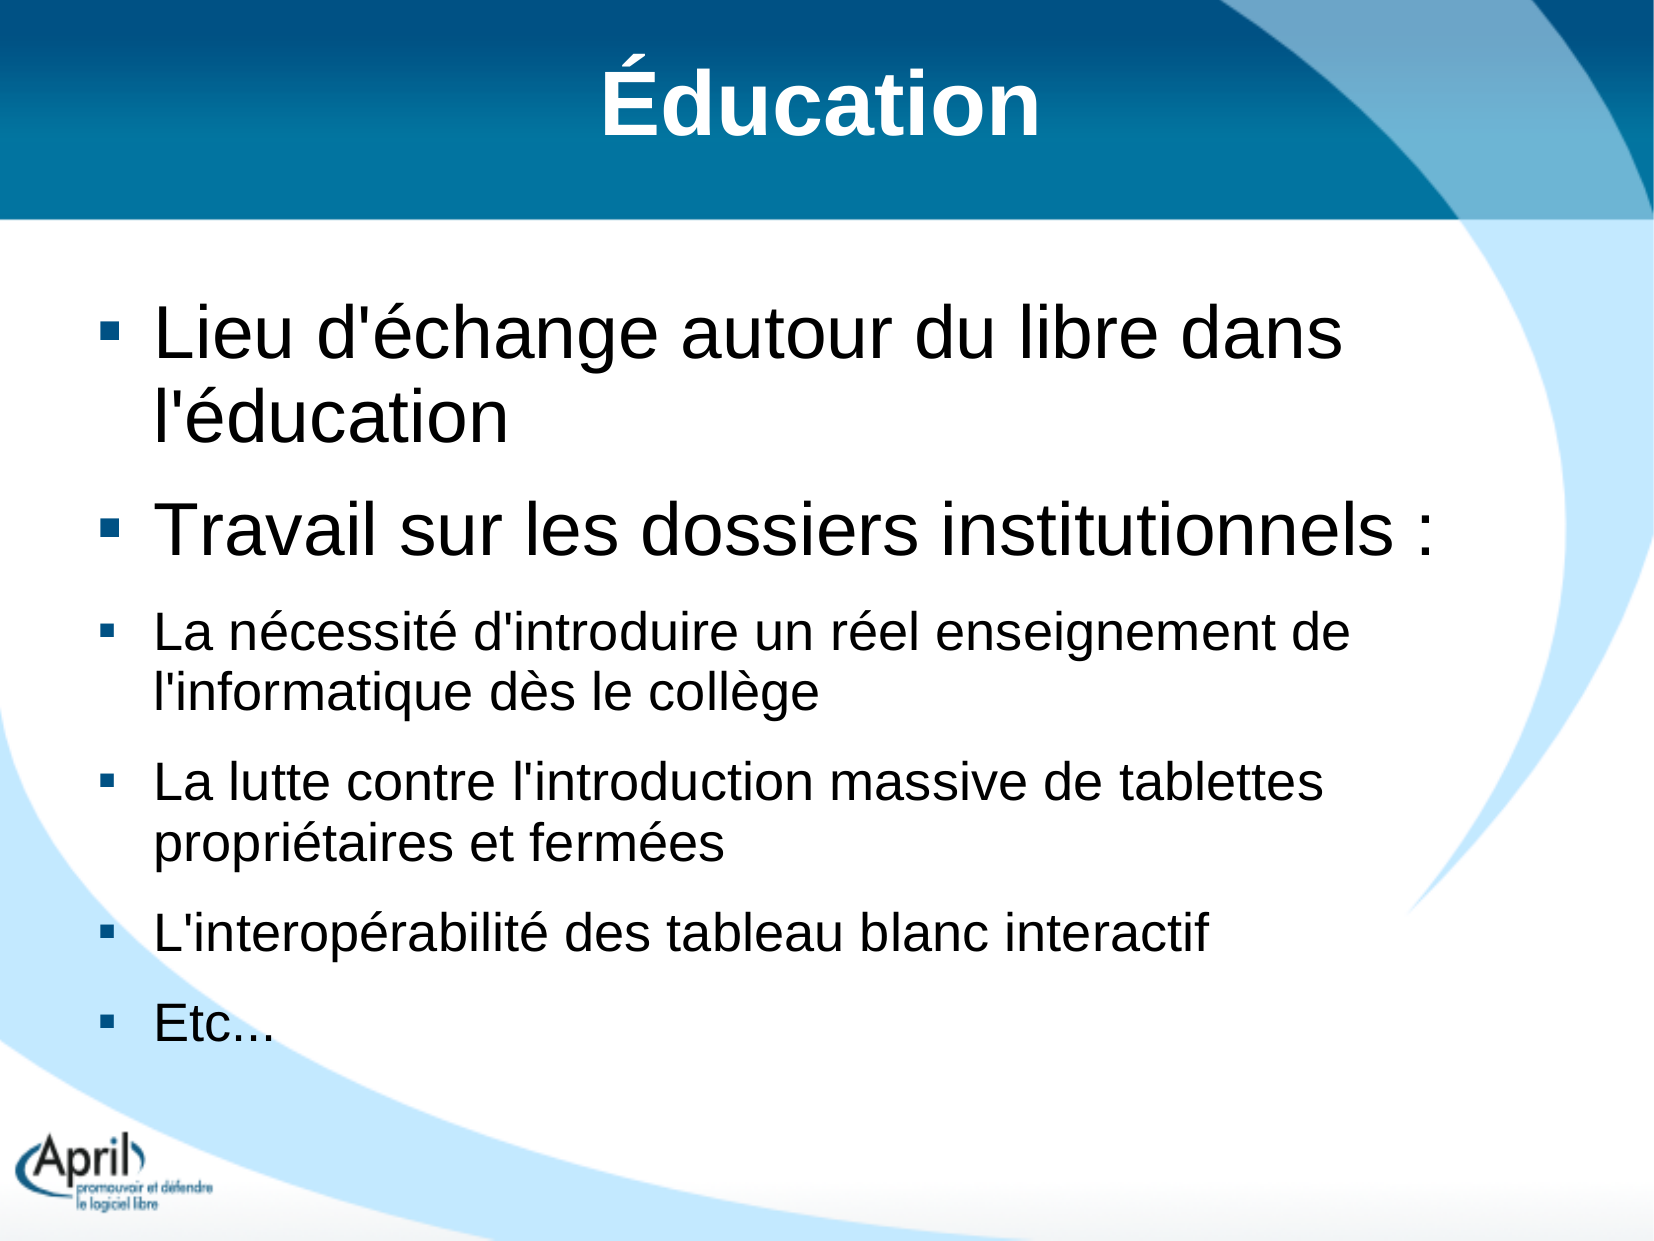

# Éducation
Lieu d'échange autour du libre dans l'éducation
Travail sur les dossiers institutionnels :
La nécessité d'introduire un réel enseignement de l'informatique dès le collège
La lutte contre l'introduction massive de tablettes propriétaires et fermées
L'interopérabilité des tableau blanc interactif
Etc...